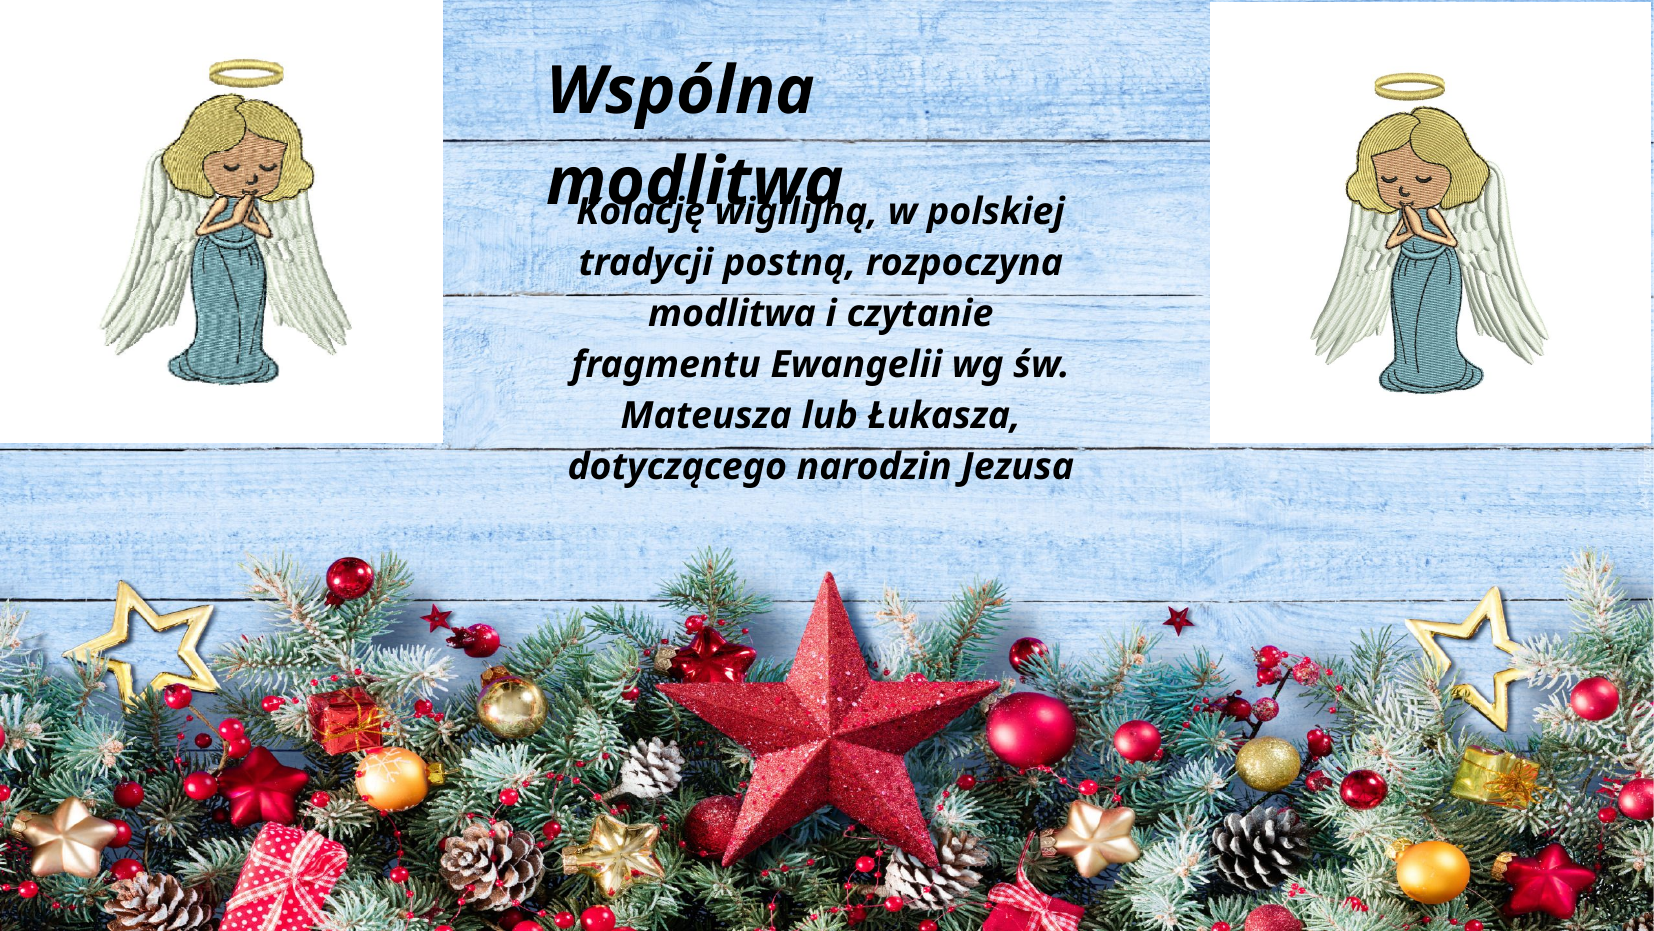

Wspólna modlitwa
Kolację wigilijną, w polskiej tradycji postną, rozpoczyna modlitwa i czytanie fragmentu Ewangelii wg św. Mateusza lub Łukasza, dotyczącego narodzin Jezusa